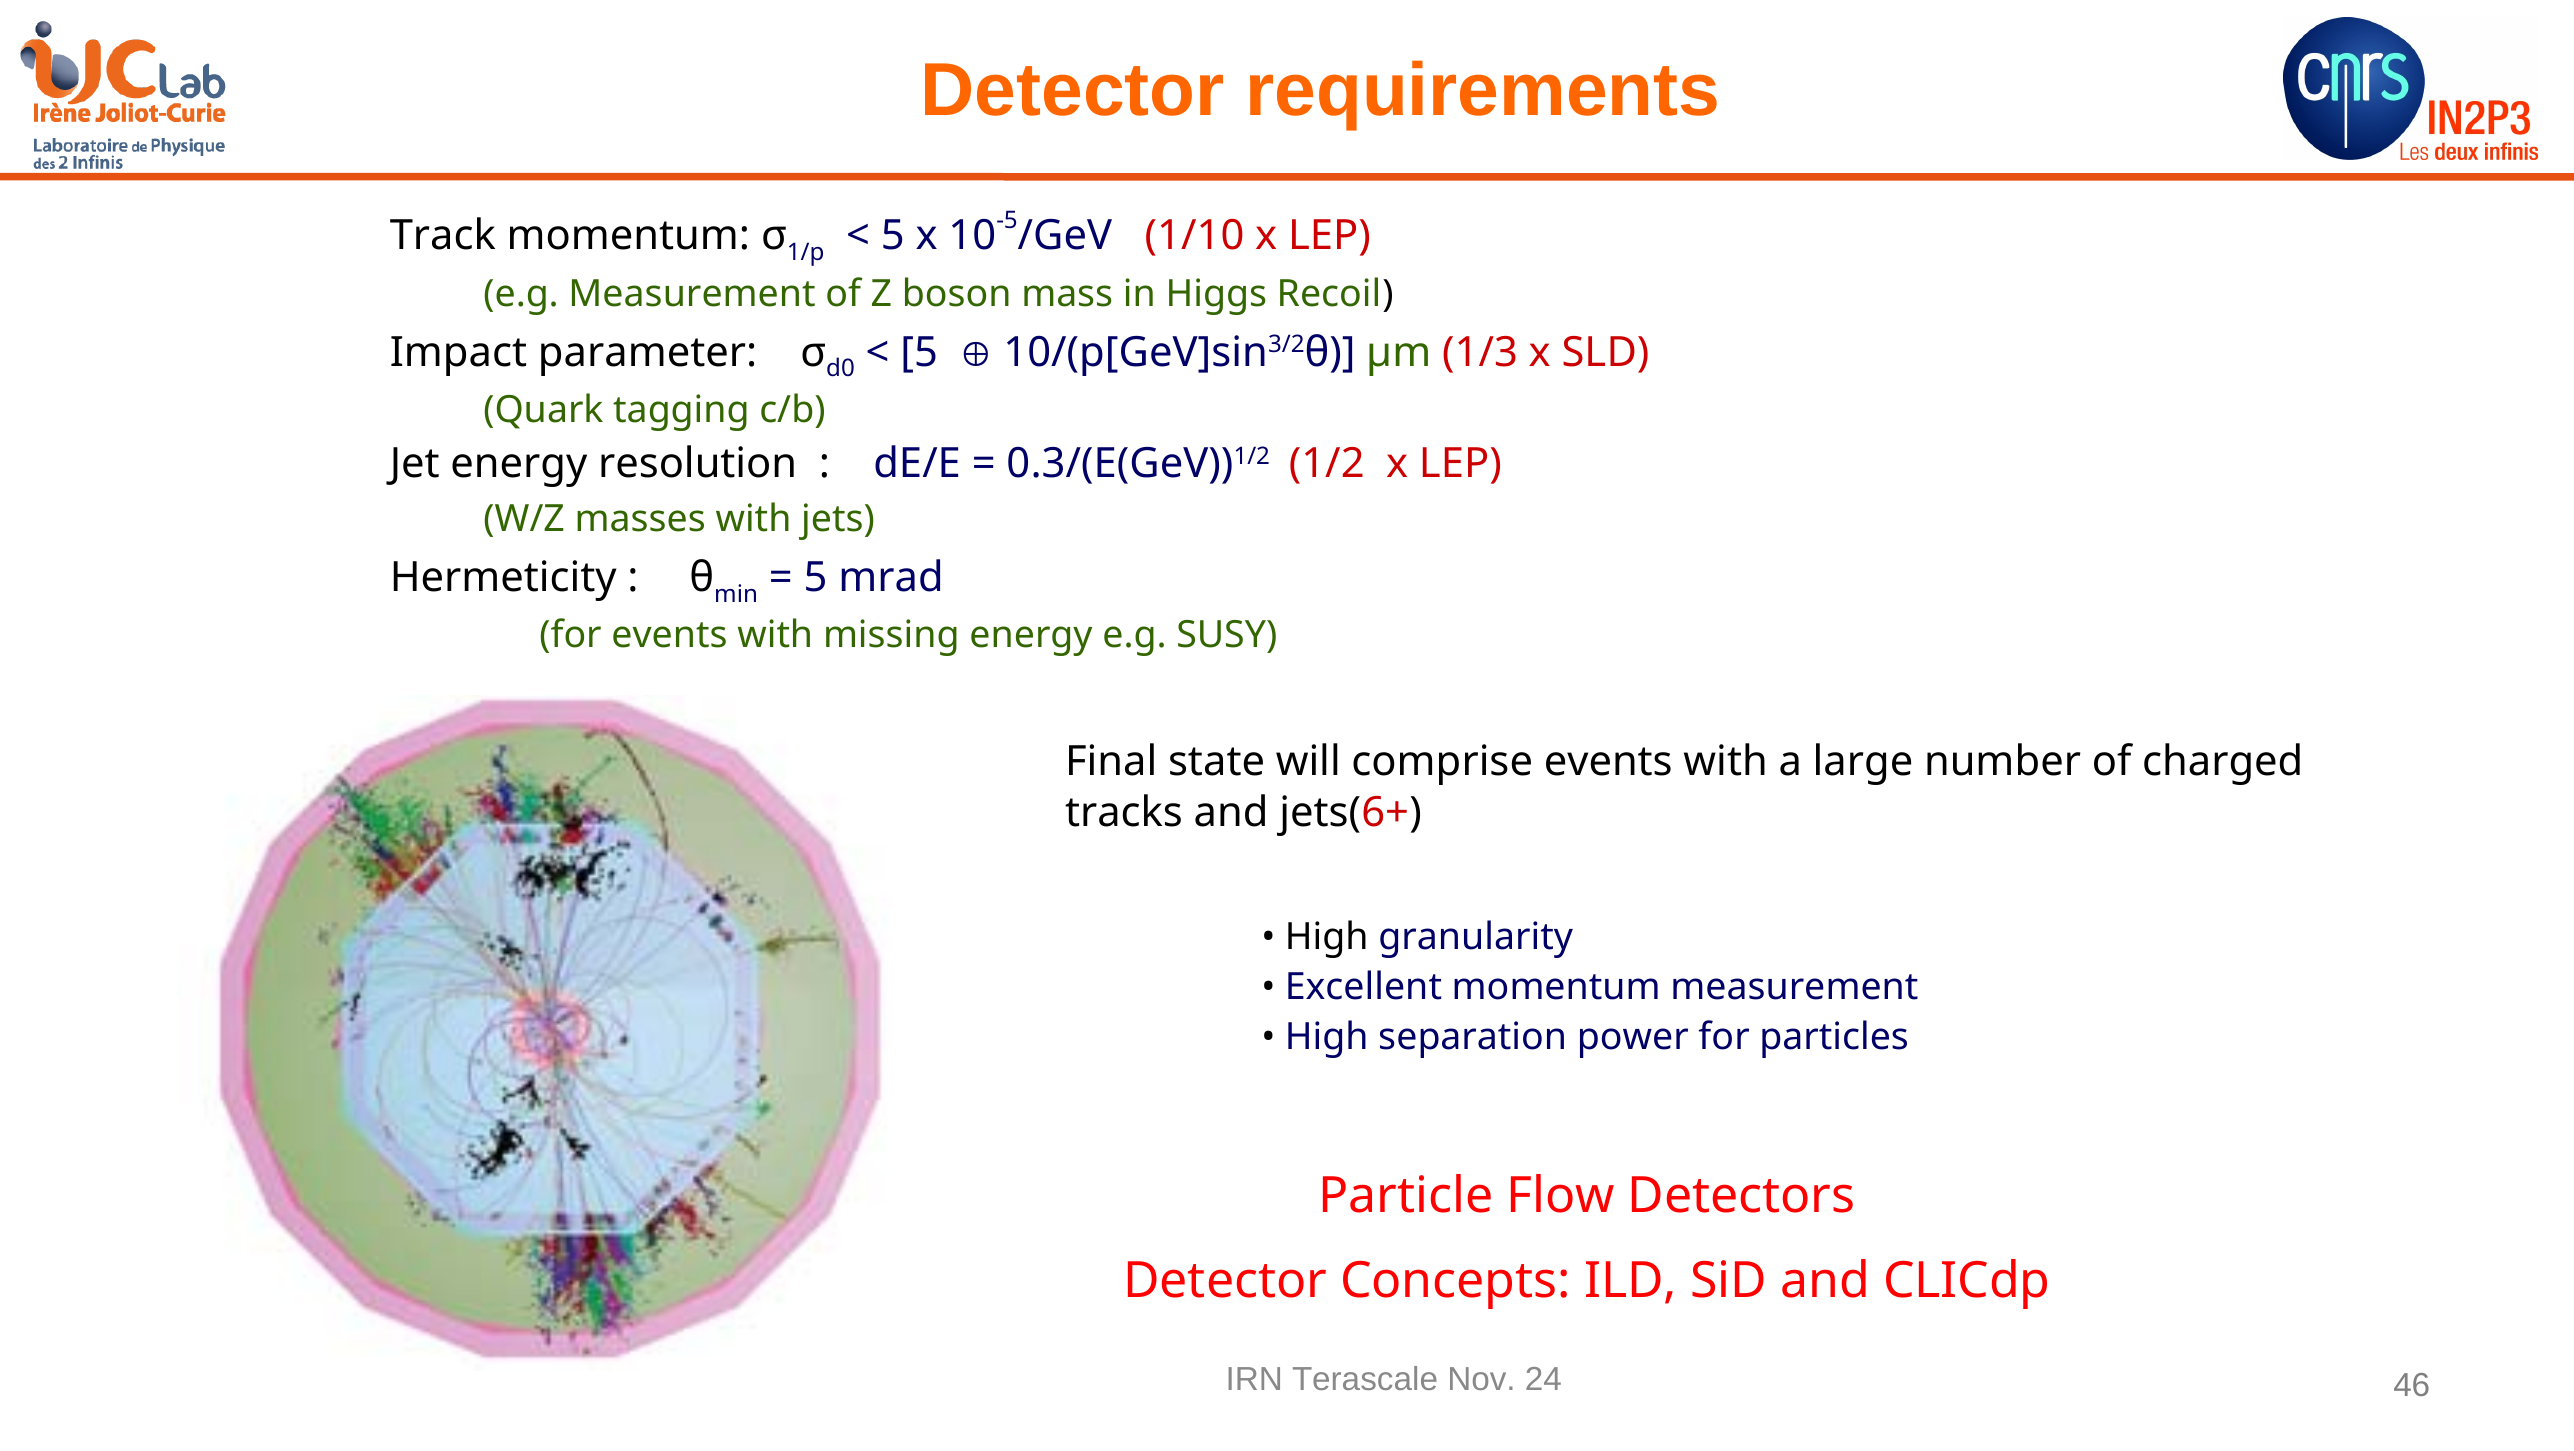

# Detector requirements
Track momentum: σ1/p < 5 x 10-5/GeV (1/10 x LEP)
 	(e.g. Measurement of Z boson mass in Higgs Recoil)
Impact parameter: σd0 < [5 ⊕ 10/(p[GeV]sin3/2θ)] μm (1/3 x SLD)
 	(Quark tagging c/b)
Jet energy resolution : dE/E = 0.3/(E(GeV))1/2 (1/2 x LEP)
 	(W/Z masses with jets)
Hermeticity : 	θmin = 5 mrad
 		(for events with missing energy e.g. SUSY)
Final state will comprise events with a large number of charged tracks and jets(6+)
 High granularity
 Excellent momentum measurement
 High separation power for particles
Particle Flow Detectors
Detector Concepts: ILD, SiD and CLICdp
46